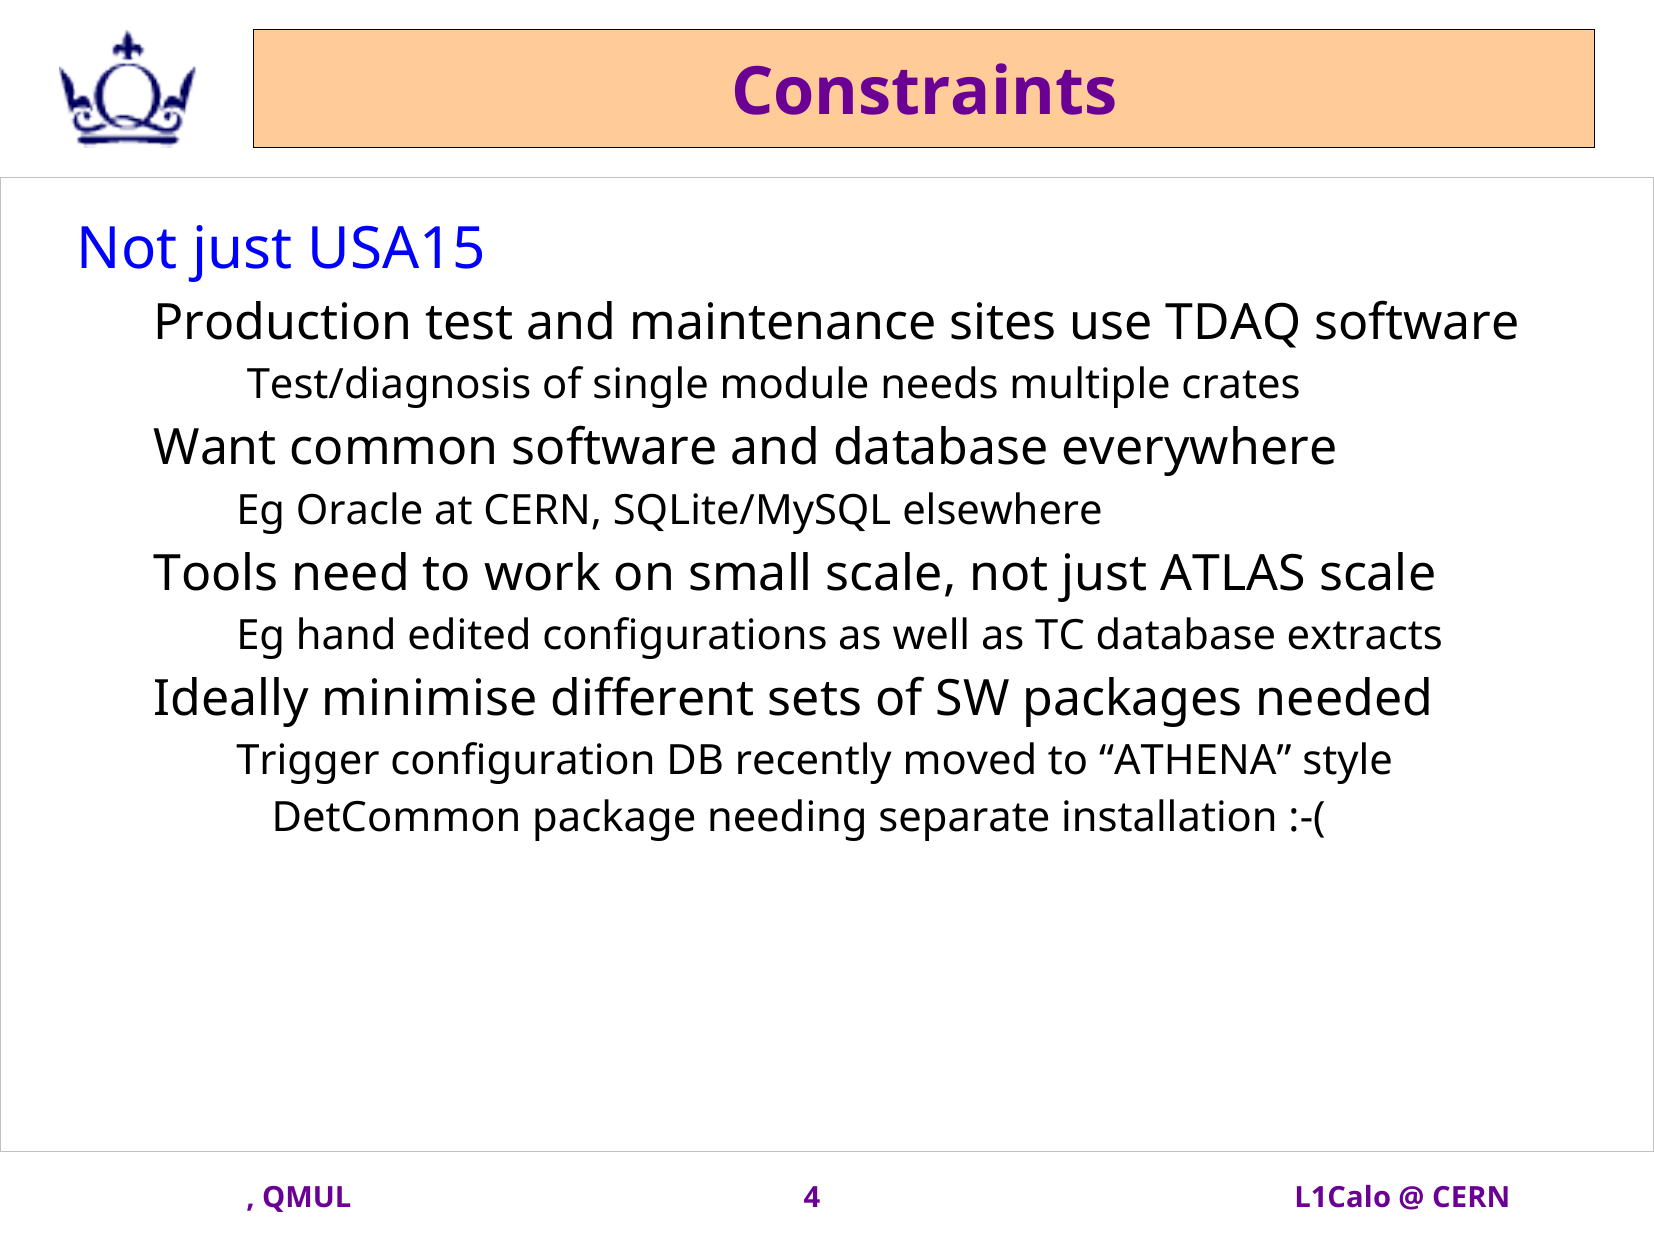

# Constraints
Not just USA15
Production test and maintenance sites use TDAQ software
 Test/diagnosis of single module needs multiple crates
Want common software and database everywhere
Eg Oracle at CERN, SQLite/MySQL elsewhere
Tools need to work on small scale, not just ATLAS scale
Eg hand edited configurations as well as TC database extracts
Ideally minimise different sets of SW packages needed
Trigger configuration DB recently moved to “ATHENA” style DetCommon package needing separate installation :-(